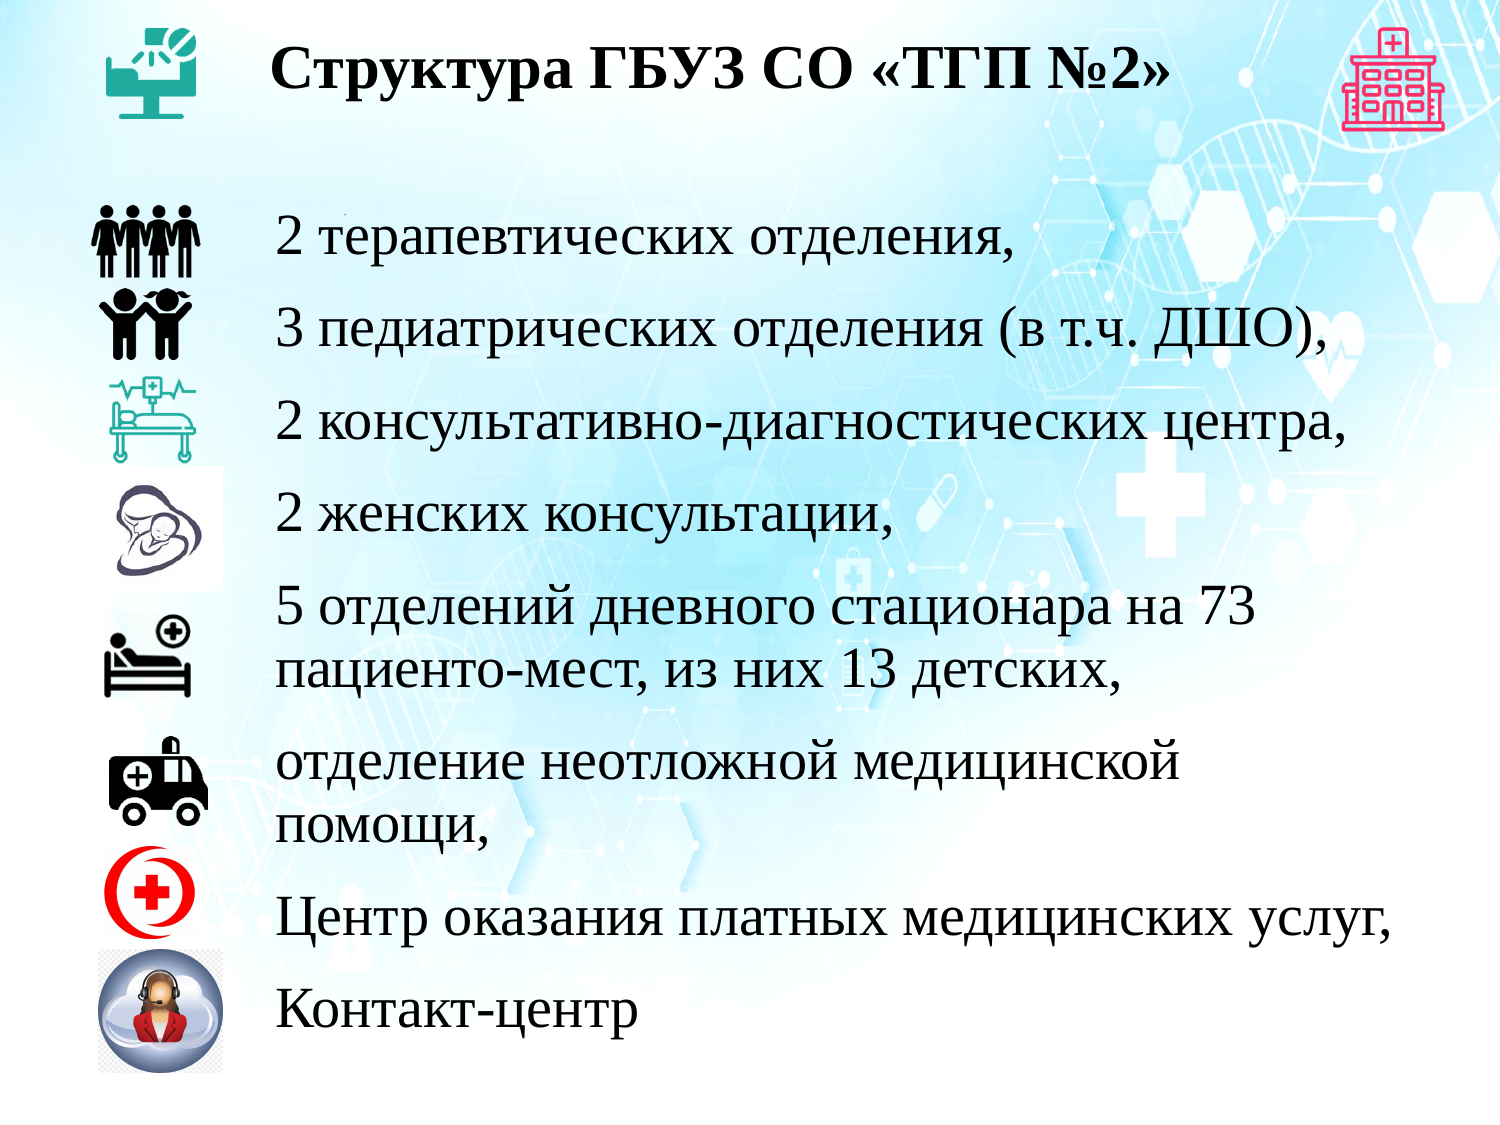

# Структура ГБУЗ СО «ТГП №2»
2 терапевтических отделения,
3 педиатрических отделения (в т.ч. ДШО),
2 консультативно-диагностических центра,
2 женских консультации,
5 отделений дневного стационара на 73 пациенто-мест, из них 13 детских,
отделение неотложной медицинской помощи,
Центр оказания платных медицинских услуг,
Контакт-центр